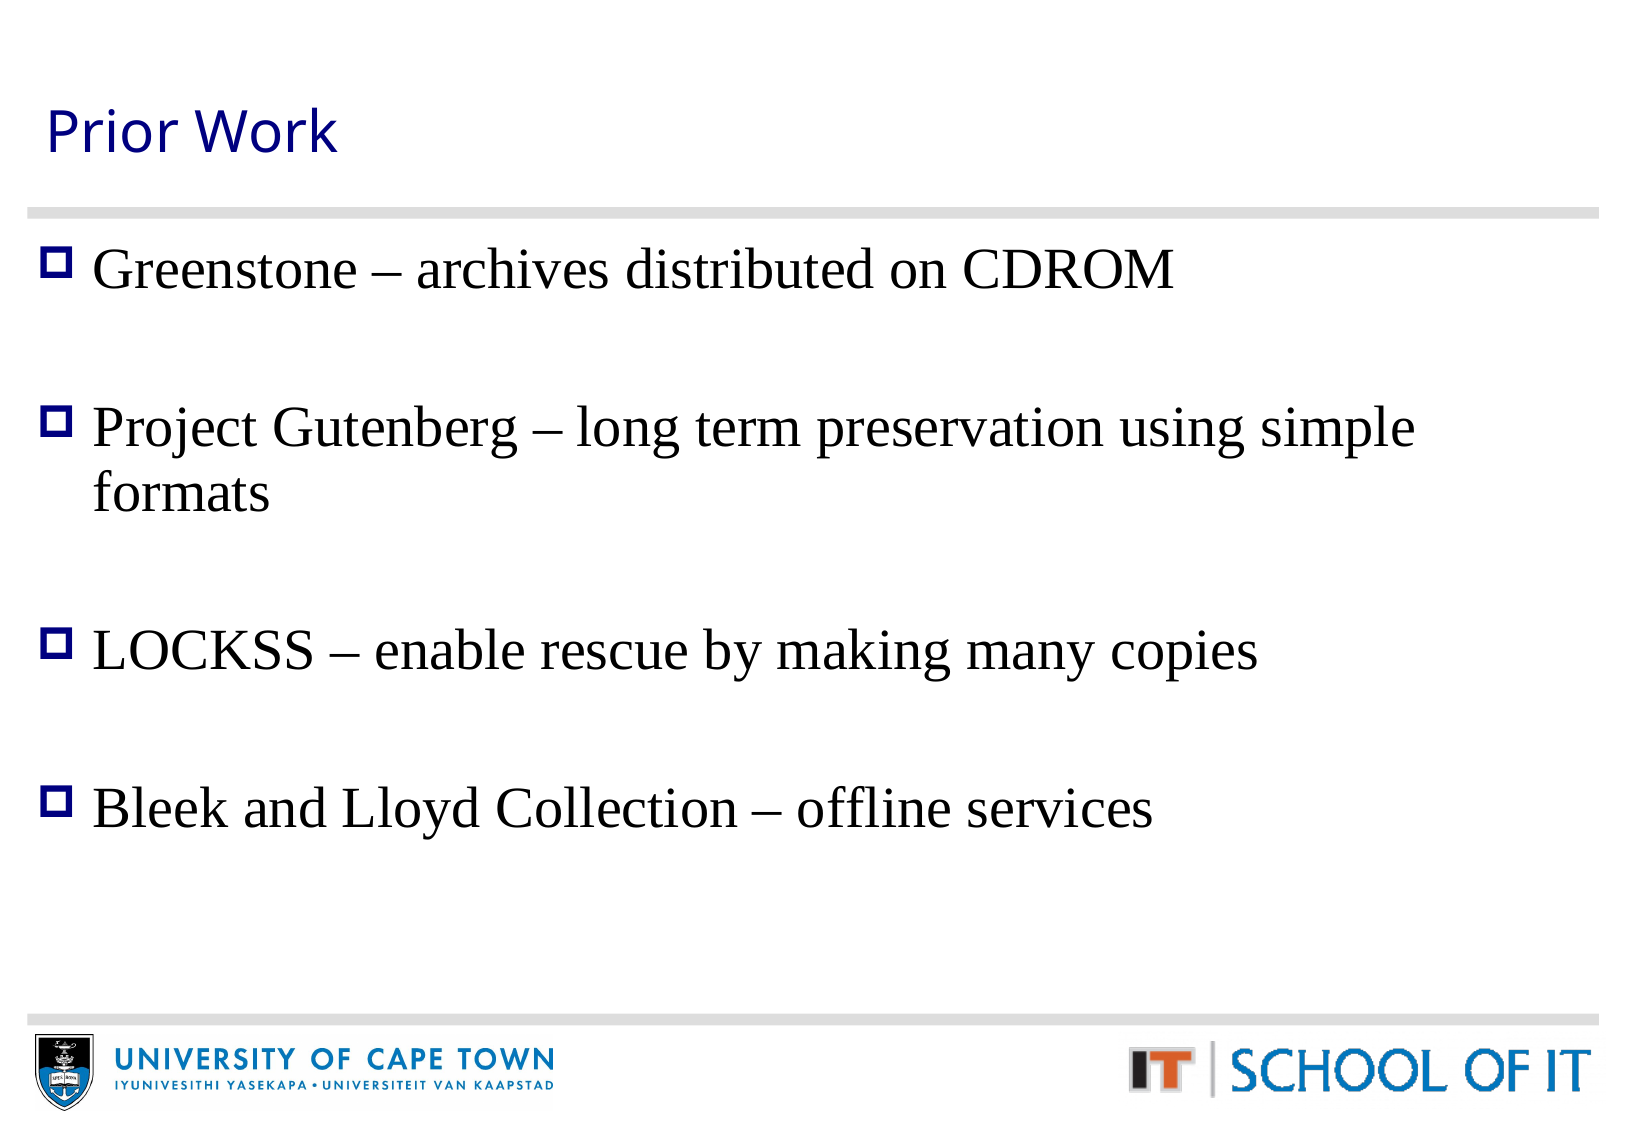

# Prior Work
Greenstone – archives distributed on CDROM
Project Gutenberg – long term preservation using simple formats
LOCKSS – enable rescue by making many copies
Bleek and Lloyd Collection – offline services